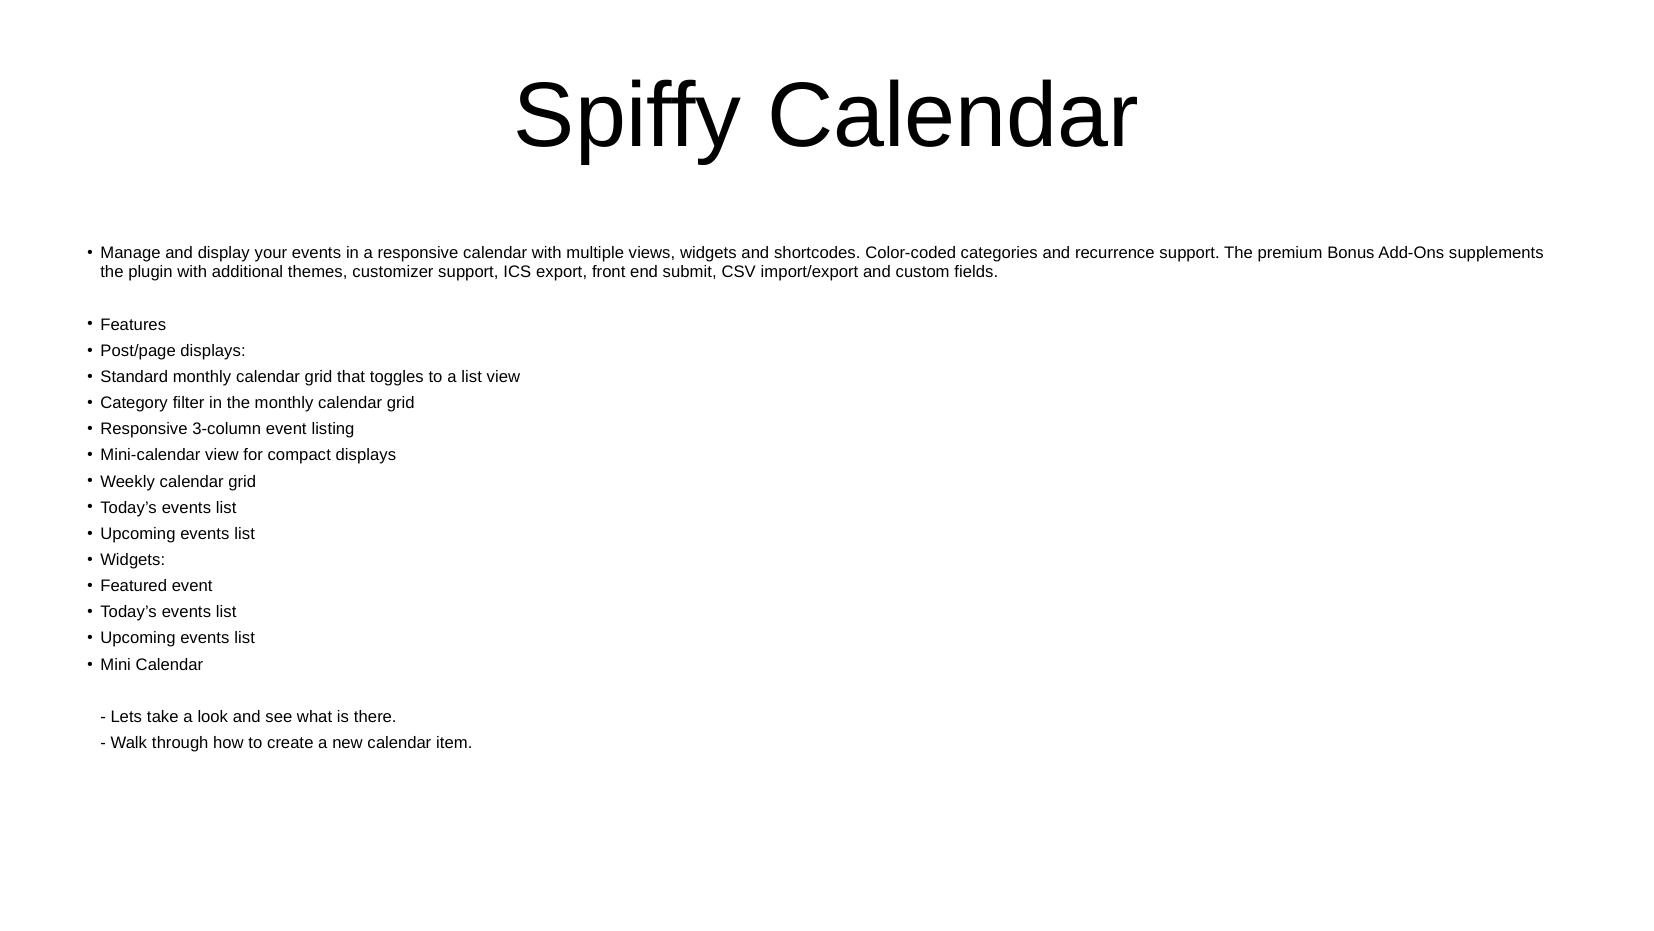

# Spiffy Calendar
Manage and display your events in a responsive calendar with multiple views, widgets and shortcodes. Color-coded categories and recurrence support. The premium Bonus Add-Ons supplements the plugin with additional themes, customizer support, ICS export, front end submit, CSV import/export and custom fields.
Features
Post/page displays:
Standard monthly calendar grid that toggles to a list view
Category filter in the monthly calendar grid
Responsive 3-column event listing
Mini-calendar view for compact displays
Weekly calendar grid
Today’s events list
Upcoming events list
Widgets:
Featured event
Today’s events list
Upcoming events list
Mini Calendar
- Lets take a look and see what is there.
- Walk through how to create a new calendar item.